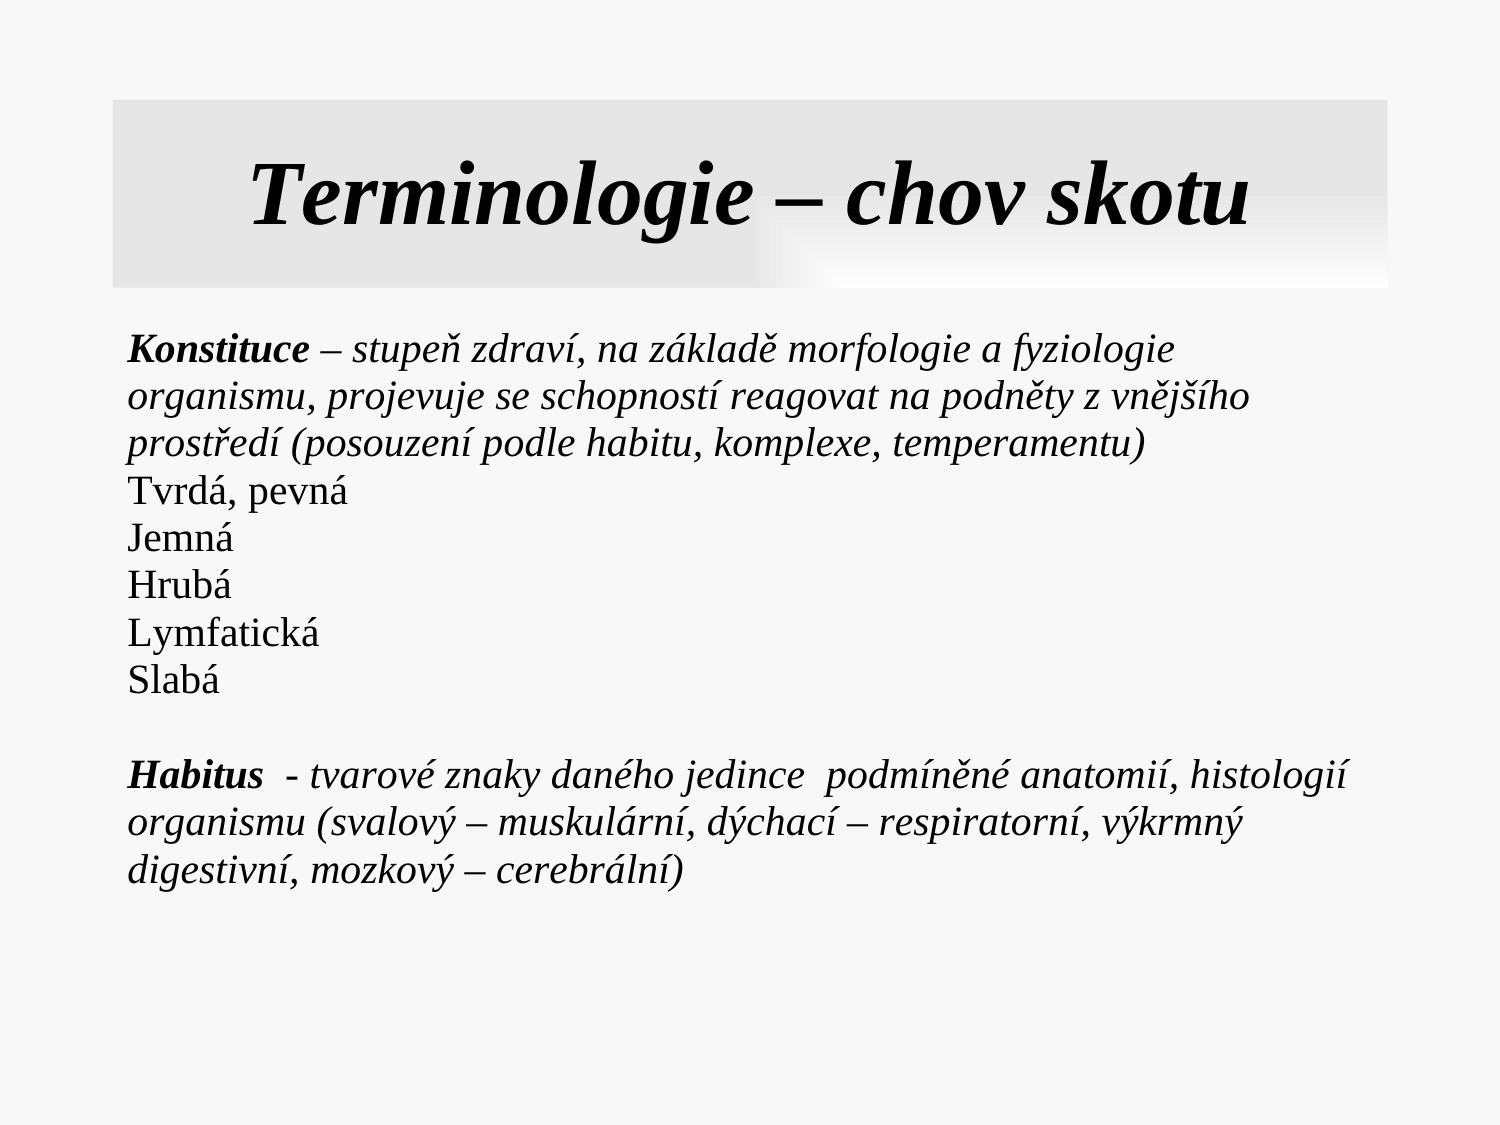

Terminologie – chov skotu
# Konstituce – stupeň zdraví, na základě morfologie a fyziologie
organismu, projevuje se schopností reagovat na podněty z vnějšího
prostředí (posouzení podle habitu, komplexe, temperamentu)
Tvrdá, pevná
Jemná
Hrubá
Lymfatická
Slabá
Habitus - tvarové znaky daného jedince podmíněné anatomií, histologií
organismu (svalový – muskulární, dýchací – respiratorní, výkrmný
digestivní, mozkový – cerebrální)